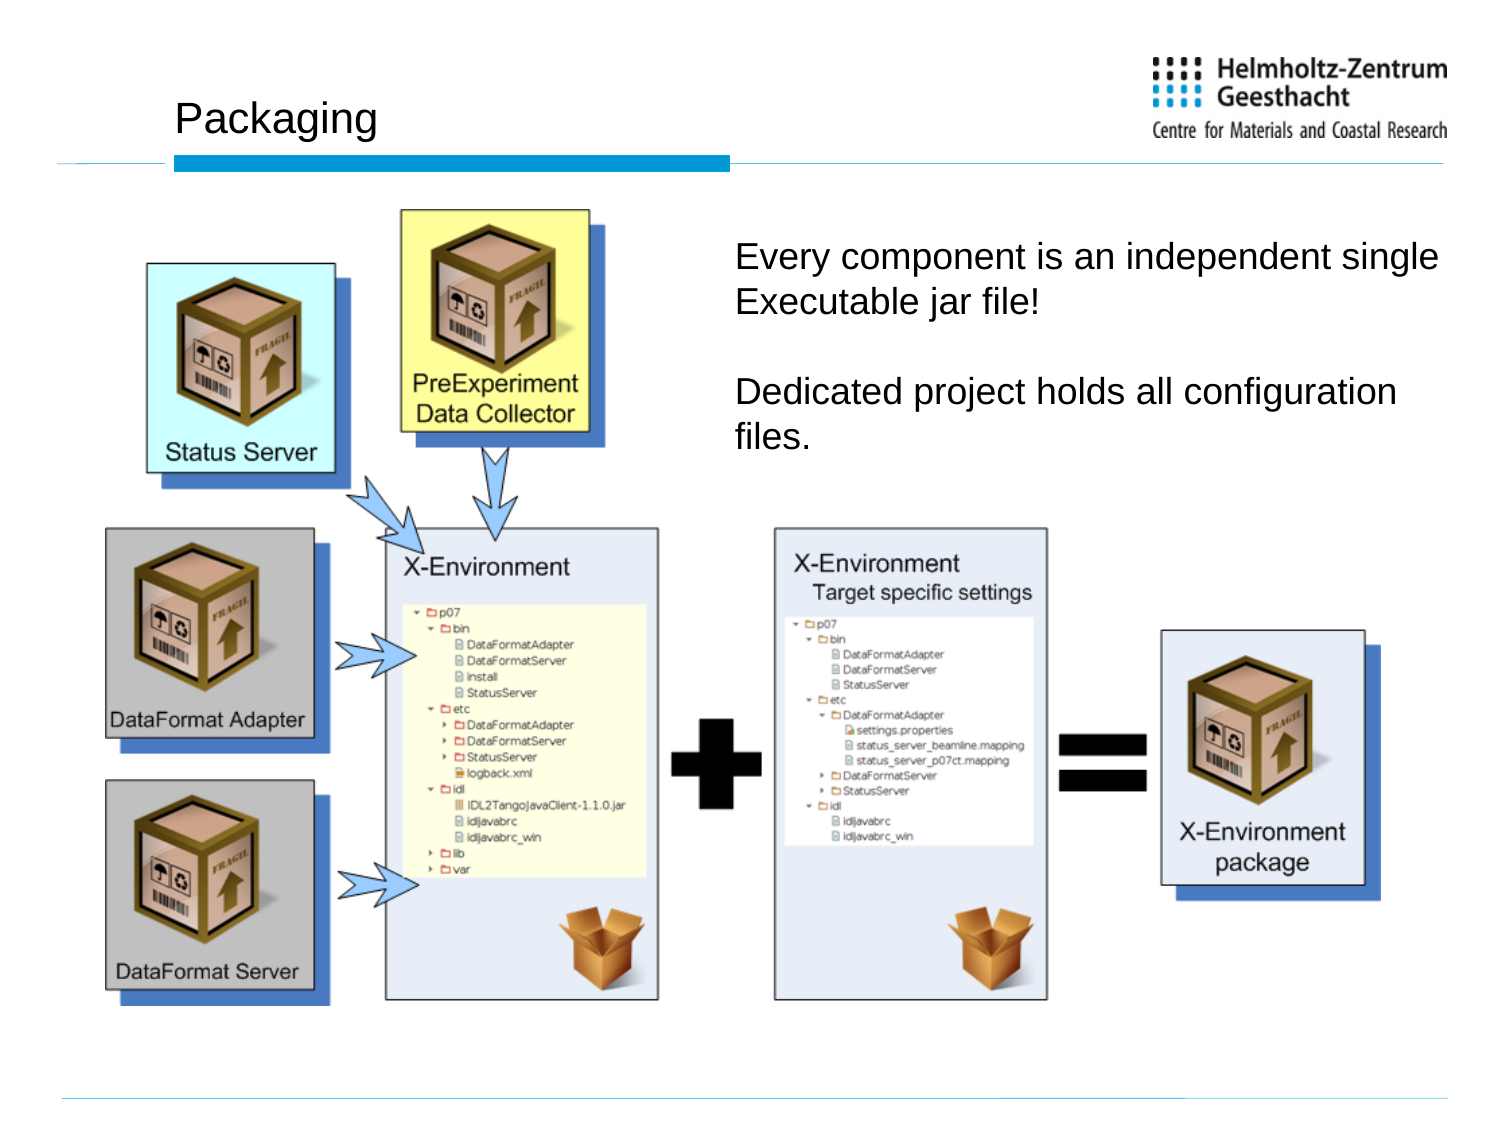

Packaging
Every component is an independent single
Executable jar file!
Dedicated project holds all configuration
files.